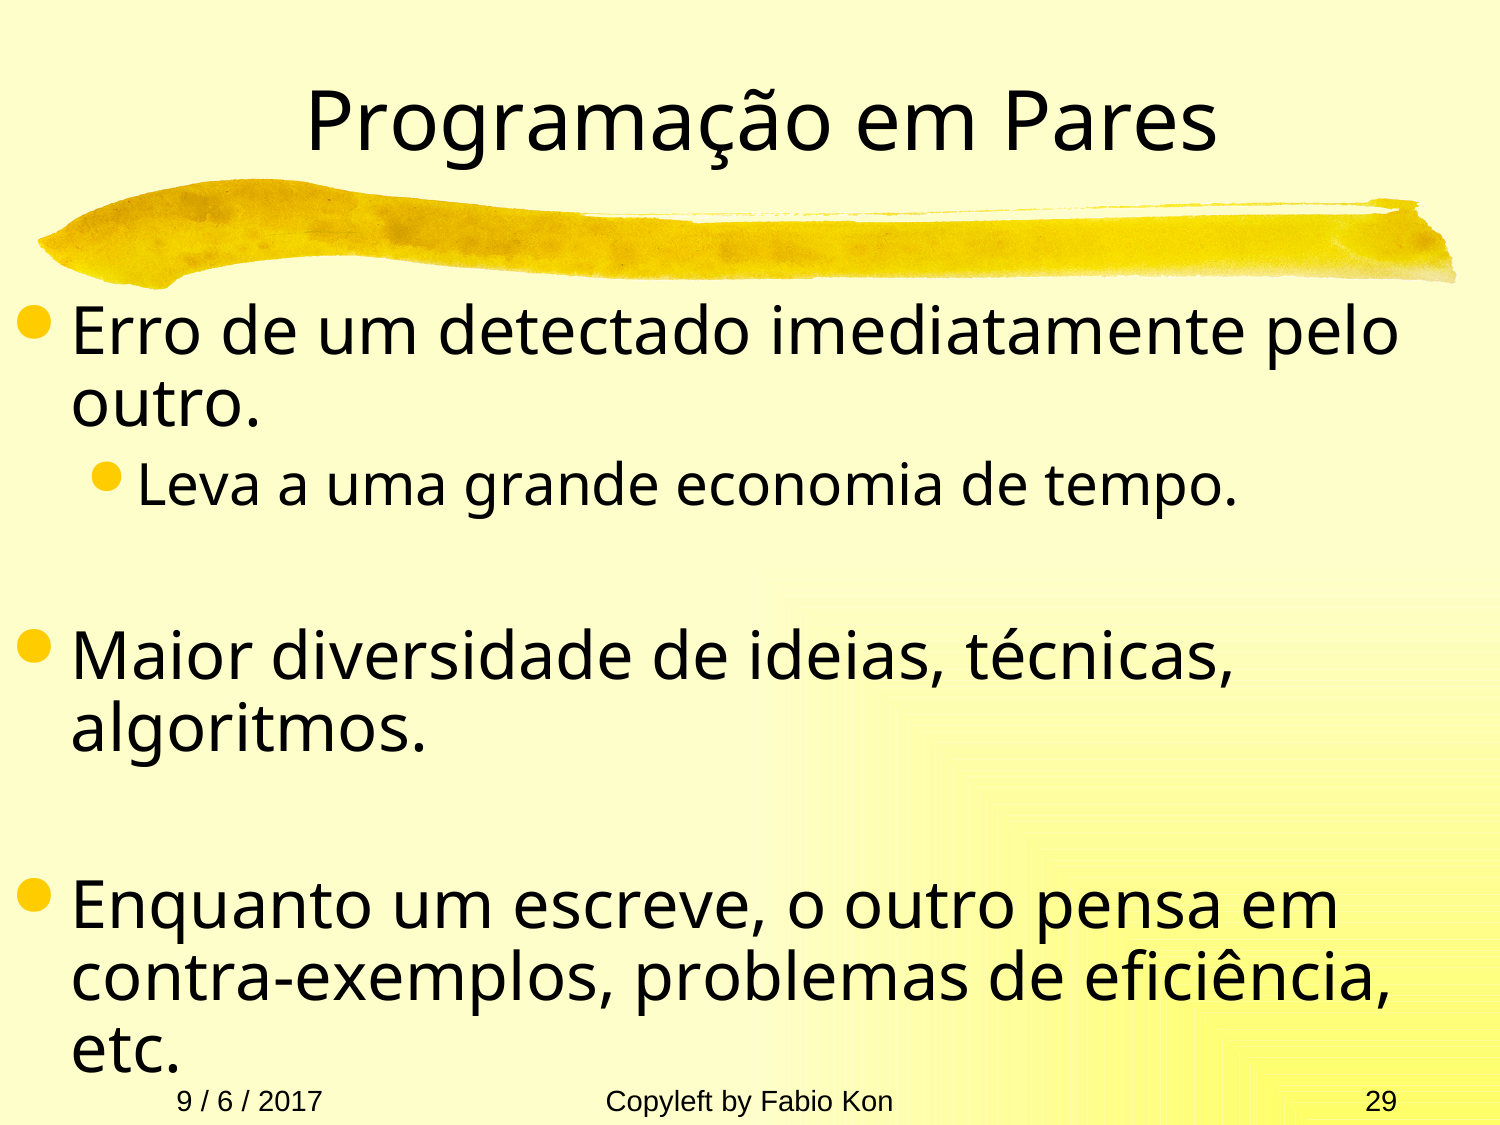

# Programação em Pares
Erro de um detectado imediatamente pelo outro.
Leva a uma grande economia de tempo.
Maior diversidade de ideias, técnicas, algoritmos.
Enquanto um escreve, o outro pensa em contra-exemplos, problemas de eficiência, etc.
ECOOP'99 OOOSW
29